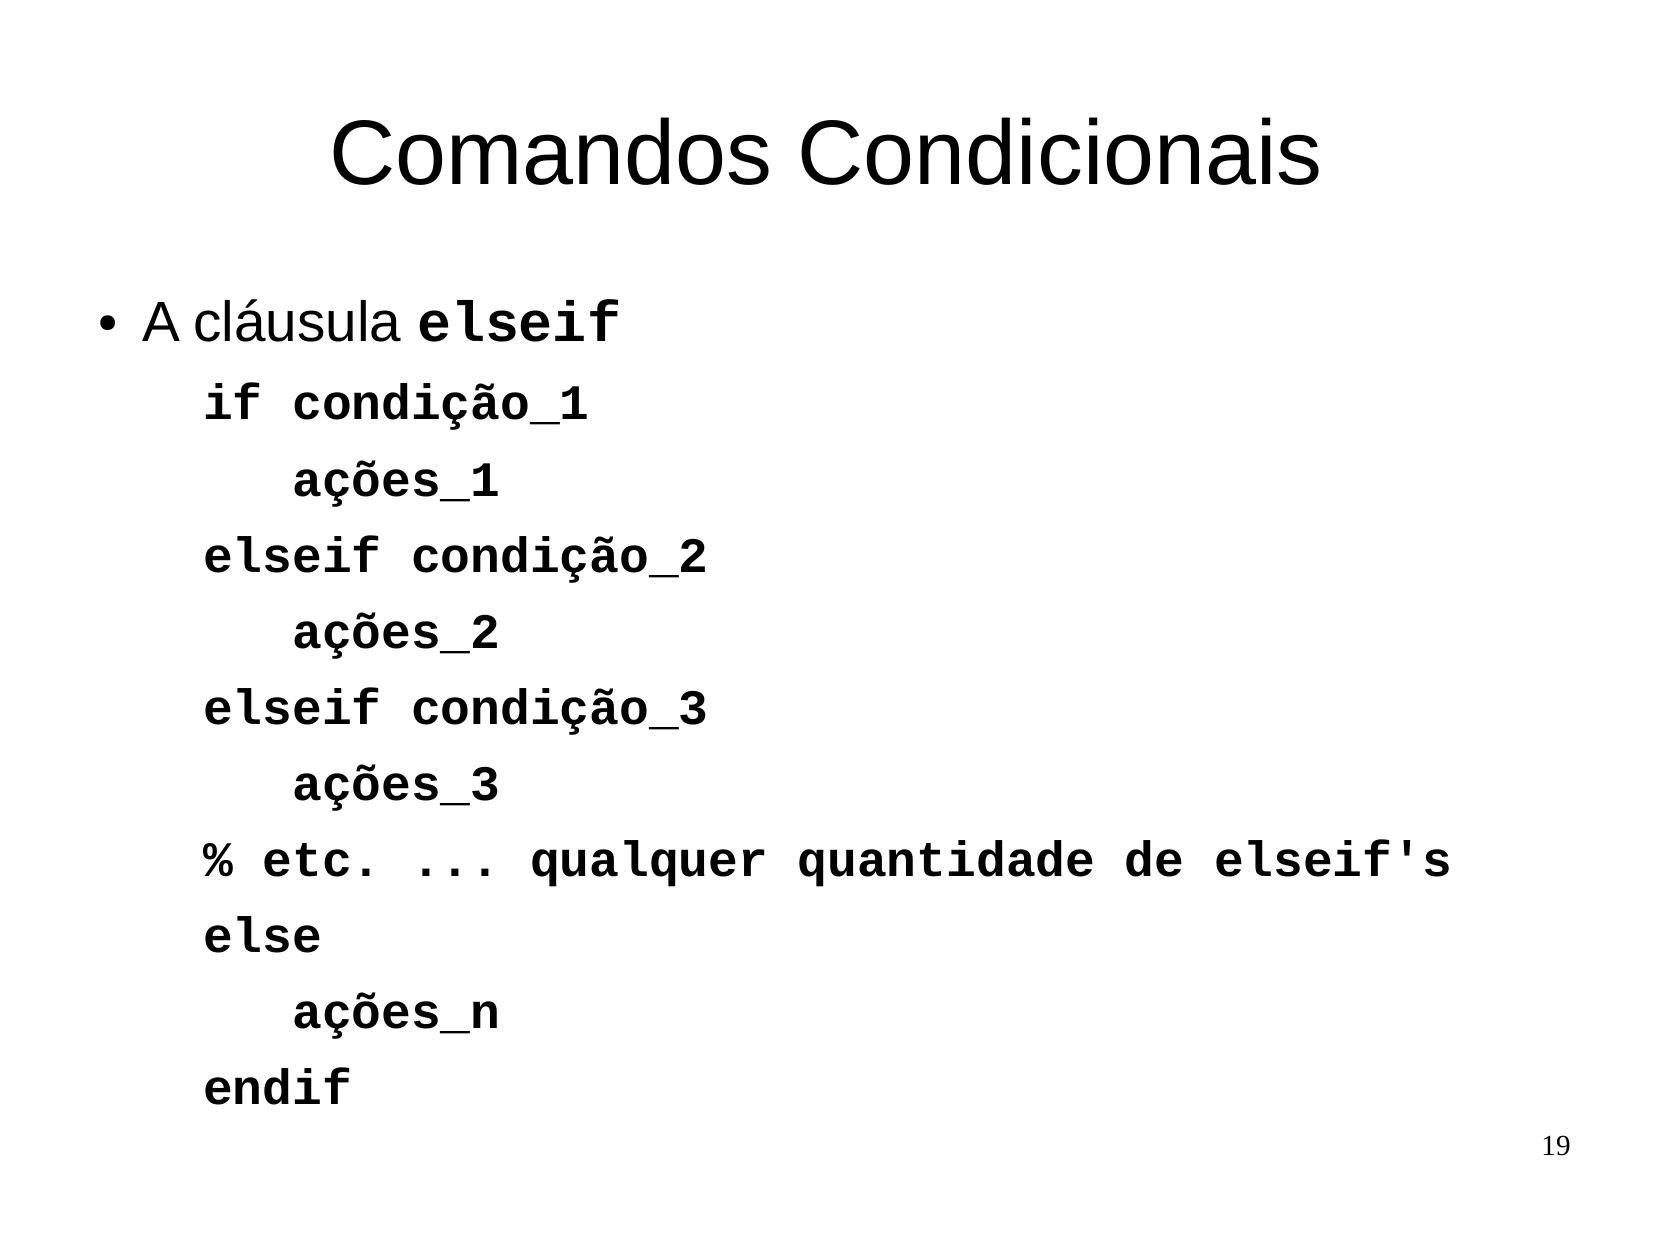

# Comandos Condicionais
A cláusula elseif
if condição_1
 ações_1
elseif condição_2
 ações_2
elseif condição_3
 ações_3
% etc. ... qualquer quantidade de elseif's
else
 ações_n
endif
19